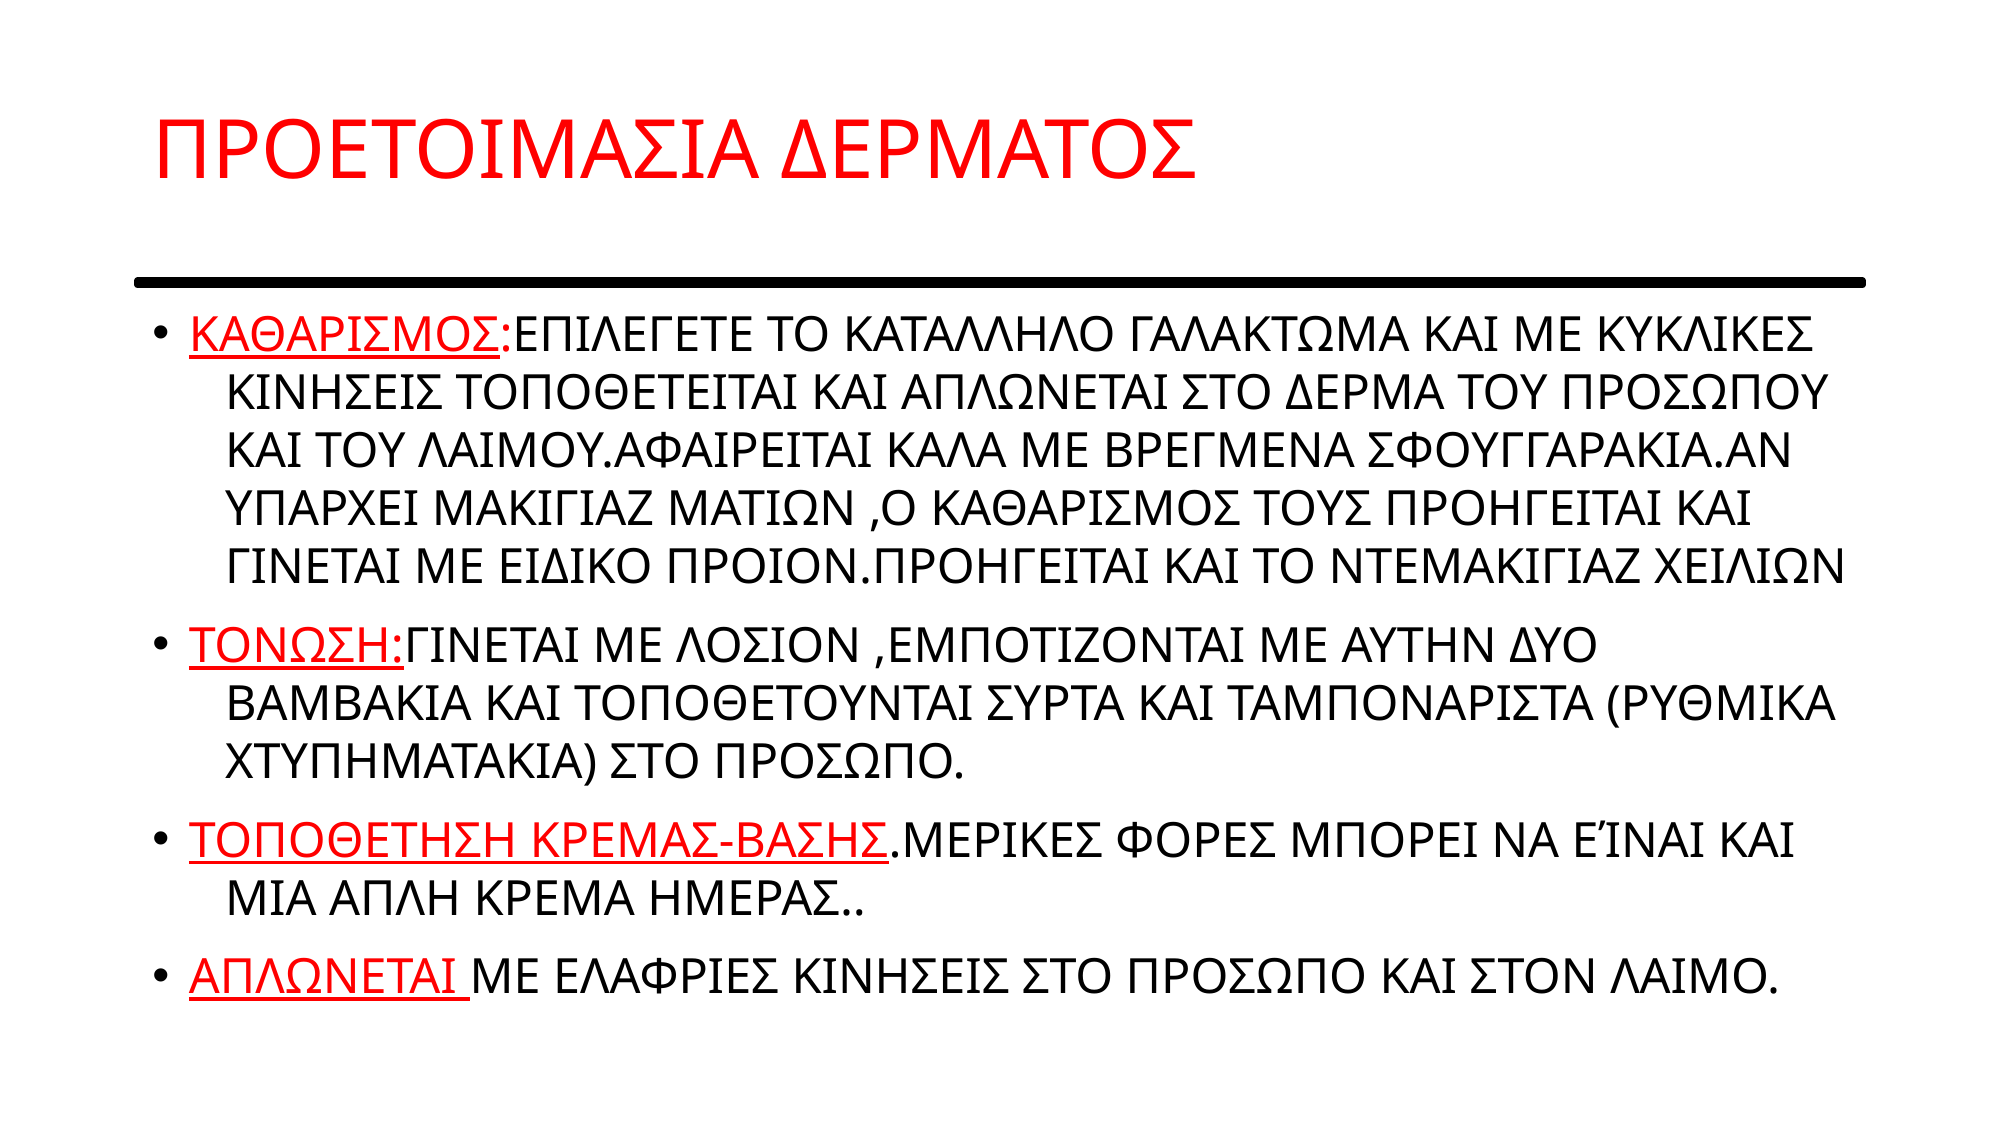

# ΠΡΟΕΤΟΙΜΑΣΙΑ ΔΕΡΜΑΤΟΣ
ΚΑΘΑΡΙΣΜΟΣ:ΕΠΙΛΕΓΕΤΕ ΤΟ ΚΑΤΑΛΛΗΛΟ ΓΑΛΑΚΤΩΜΑ ΚΑΙ ΜΕ ΚΥΚΛΙΚΕΣ ΚΙΝΗΣΕΙΣ ΤΟΠΟΘΕΤΕΙΤΑΙ ΚΑΙ ΑΠΛΩΝΕΤΑΙ ΣΤΟ ΔΕΡΜΑ ΤΟΥ ΠΡΟΣΩΠΟΥ ΚΑΙ ΤΟΥ ΛΑΙΜΟΥ.ΑΦΑΙΡΕΙΤΑΙ ΚΑΛΑ ΜΕ ΒΡΕΓΜΕΝΑ ΣΦΟΥΓΓΑΡΑΚΙΑ.ΑΝ ΥΠΑΡΧΕΙ ΜΑΚΙΓΙΑΖ ΜΑΤΙΩΝ ,Ο ΚΑΘΑΡΙΣΜΟΣ ΤΟΥΣ ΠΡΟΗΓΕΙΤΑΙ ΚΑΙ ΓΙΝΕΤΑΙ ΜΕ ΕΙΔΙΚΟ ΠΡΟΙΟΝ.ΠΡΟΗΓΕΙΤΑΙ ΚΑΙ ΤΟ ΝΤΕΜΑΚΙΓΙΑΖ ΧΕΙΛΙΩΝ
ΤΟΝΩΣΗ:ΓΙΝΕΤΑΙ ΜΕ ΛΟΣΙΟΝ ,ΕΜΠΟΤΙΖΟΝΤΑΙ ΜΕ ΑΥΤΗΝ ΔΥΟ ΒΑΜΒΑΚΙΑ ΚΑΙ ΤΟΠΟΘΕΤΟΥΝΤΑΙ ΣΥΡΤΑ ΚΑΙ ΤΑΜΠΟΝΑΡΙΣΤΑ (ΡΥΘΜΙΚΑ ΧΤΥΠΗΜΑΤΑΚΙΑ) ΣΤΟ ΠΡΟΣΩΠΟ.
ΤΟΠΟΘΕΤΗΣΗ ΚΡΕΜΑΣ-ΒΑΣΗΣ.ΜΕΡΙΚΕΣ ΦΟΡΕΣ ΜΠΟΡΕΙ ΝΑ ΕΊΝΑΙ ΚΑΙ ΜΙΑ ΑΠΛΗ ΚΡΕΜΑ ΗΜΕΡΑΣ..
ΑΠΛΩΝΕΤΑΙ ΜΕ ΕΛΑΦΡΙΕΣ ΚΙΝΗΣΕΙΣ ΣΤΟ ΠΡΟΣΩΠΟ ΚΑΙ ΣΤΟΝ ΛΑΙΜΟ.